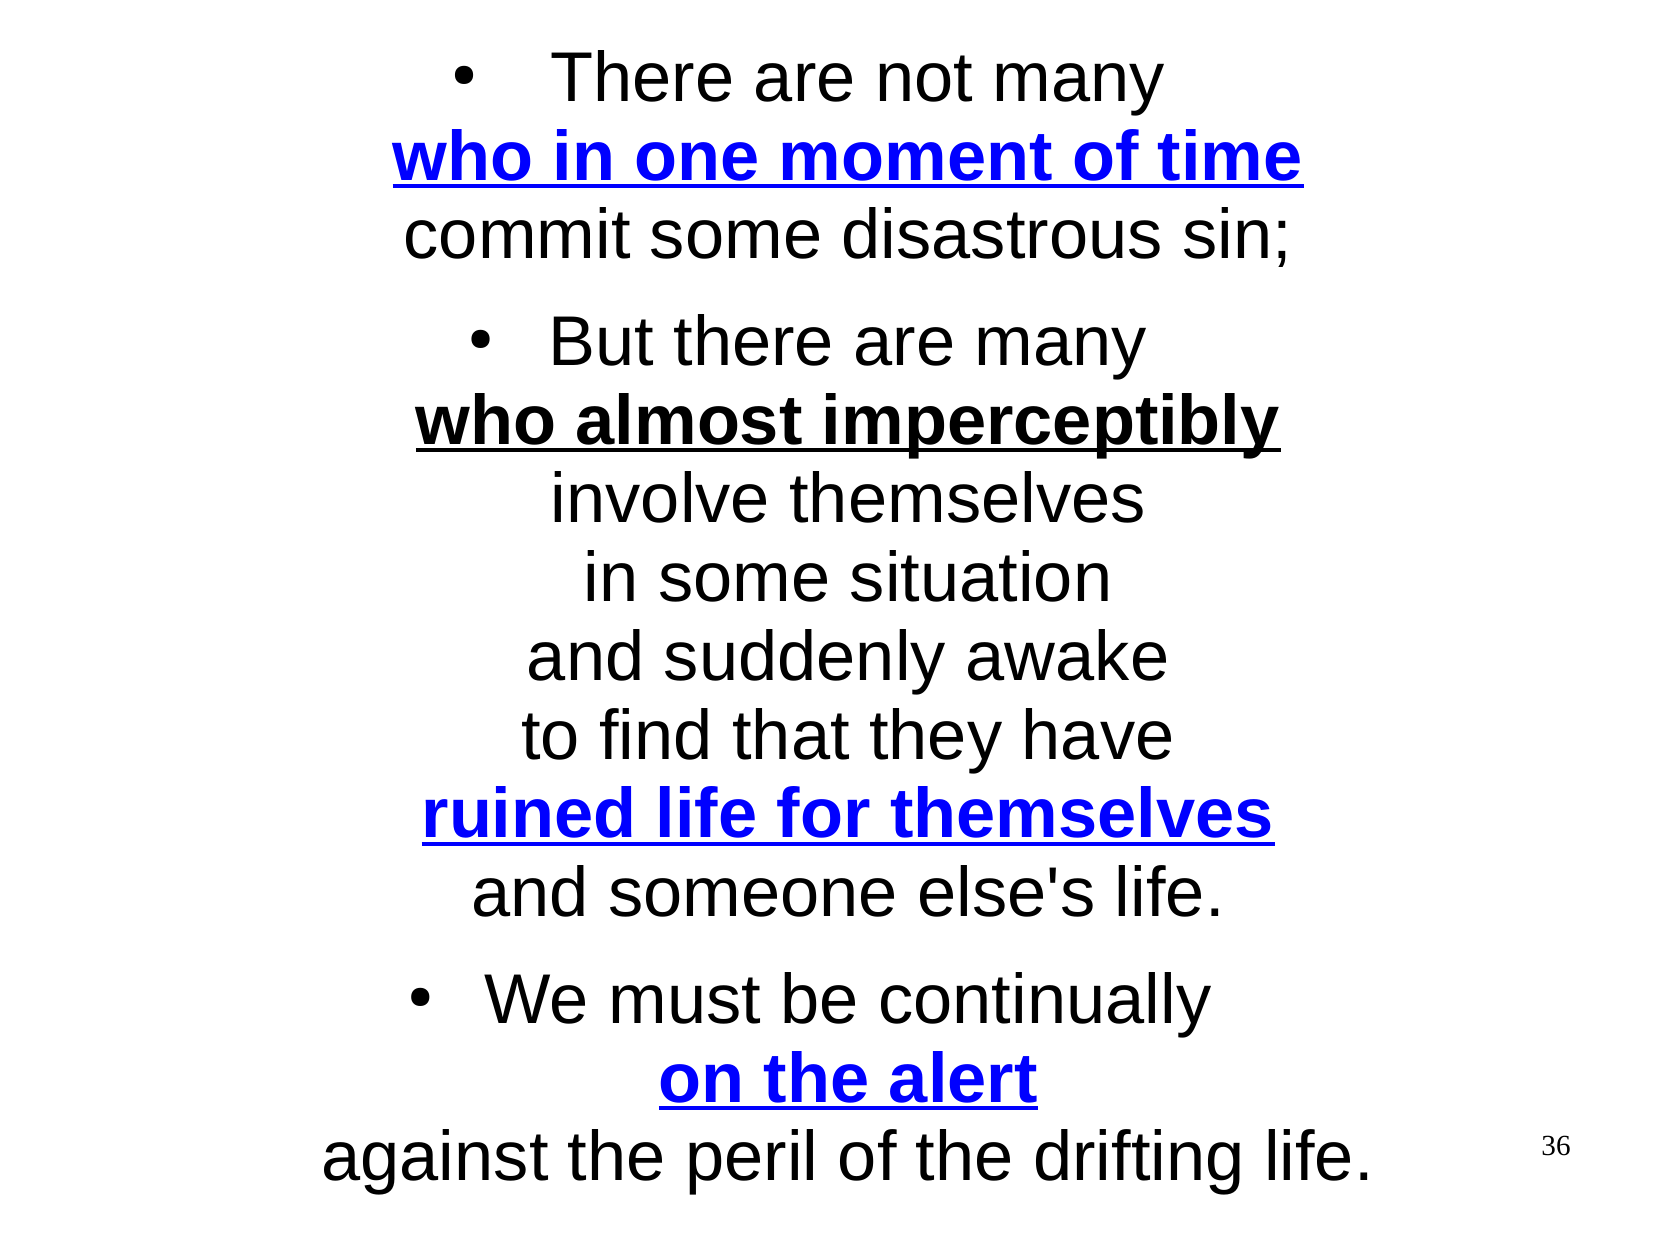

# There are not many who in one moment of time commit some disastrous sin;
But there are many
who almost imperceptibly
involve themselves
in some situation
and suddenly awake
to find that they have
ruined life for themselves
and someone else's life.
We must be continually
on the alert
against the peril of the drifting life.
36